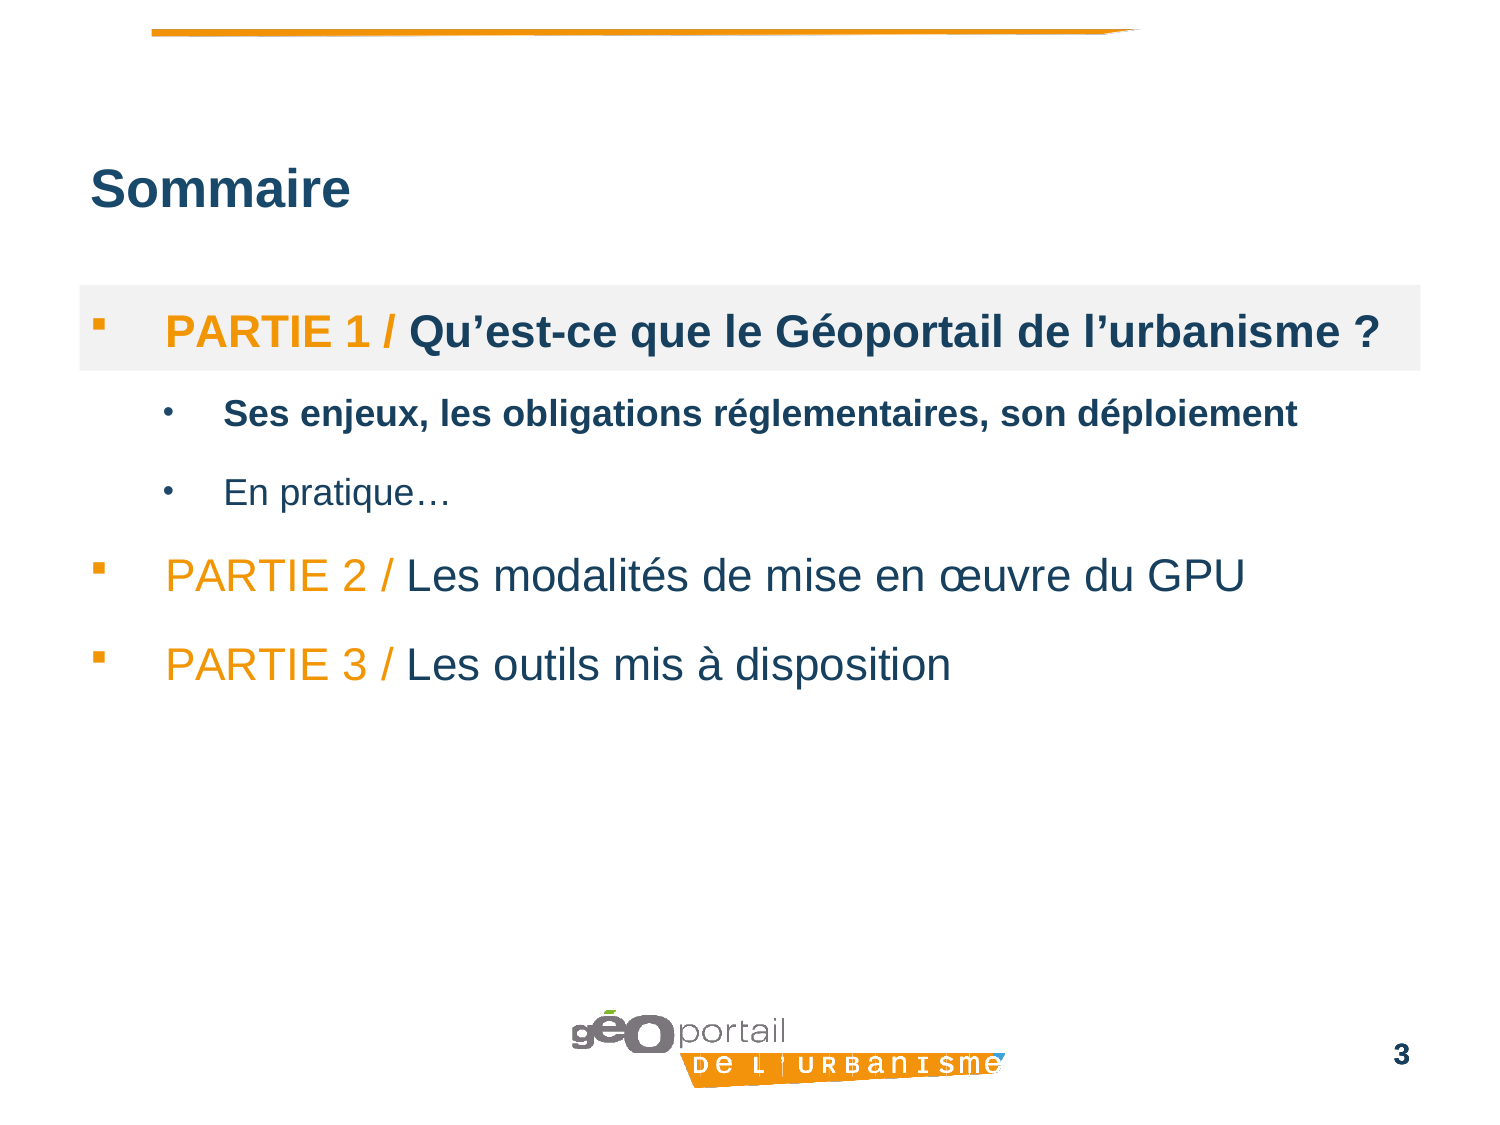

# Sommaire
PARTIE 1 / Qu’est-ce que le Géoportail de l’urbanisme ?
Ses enjeux, les obligations réglementaires, son déploiement
En pratique…
PARTIE 2 / Les modalités de mise en œuvre du GPU
PARTIE 3 / Les outils mis à disposition